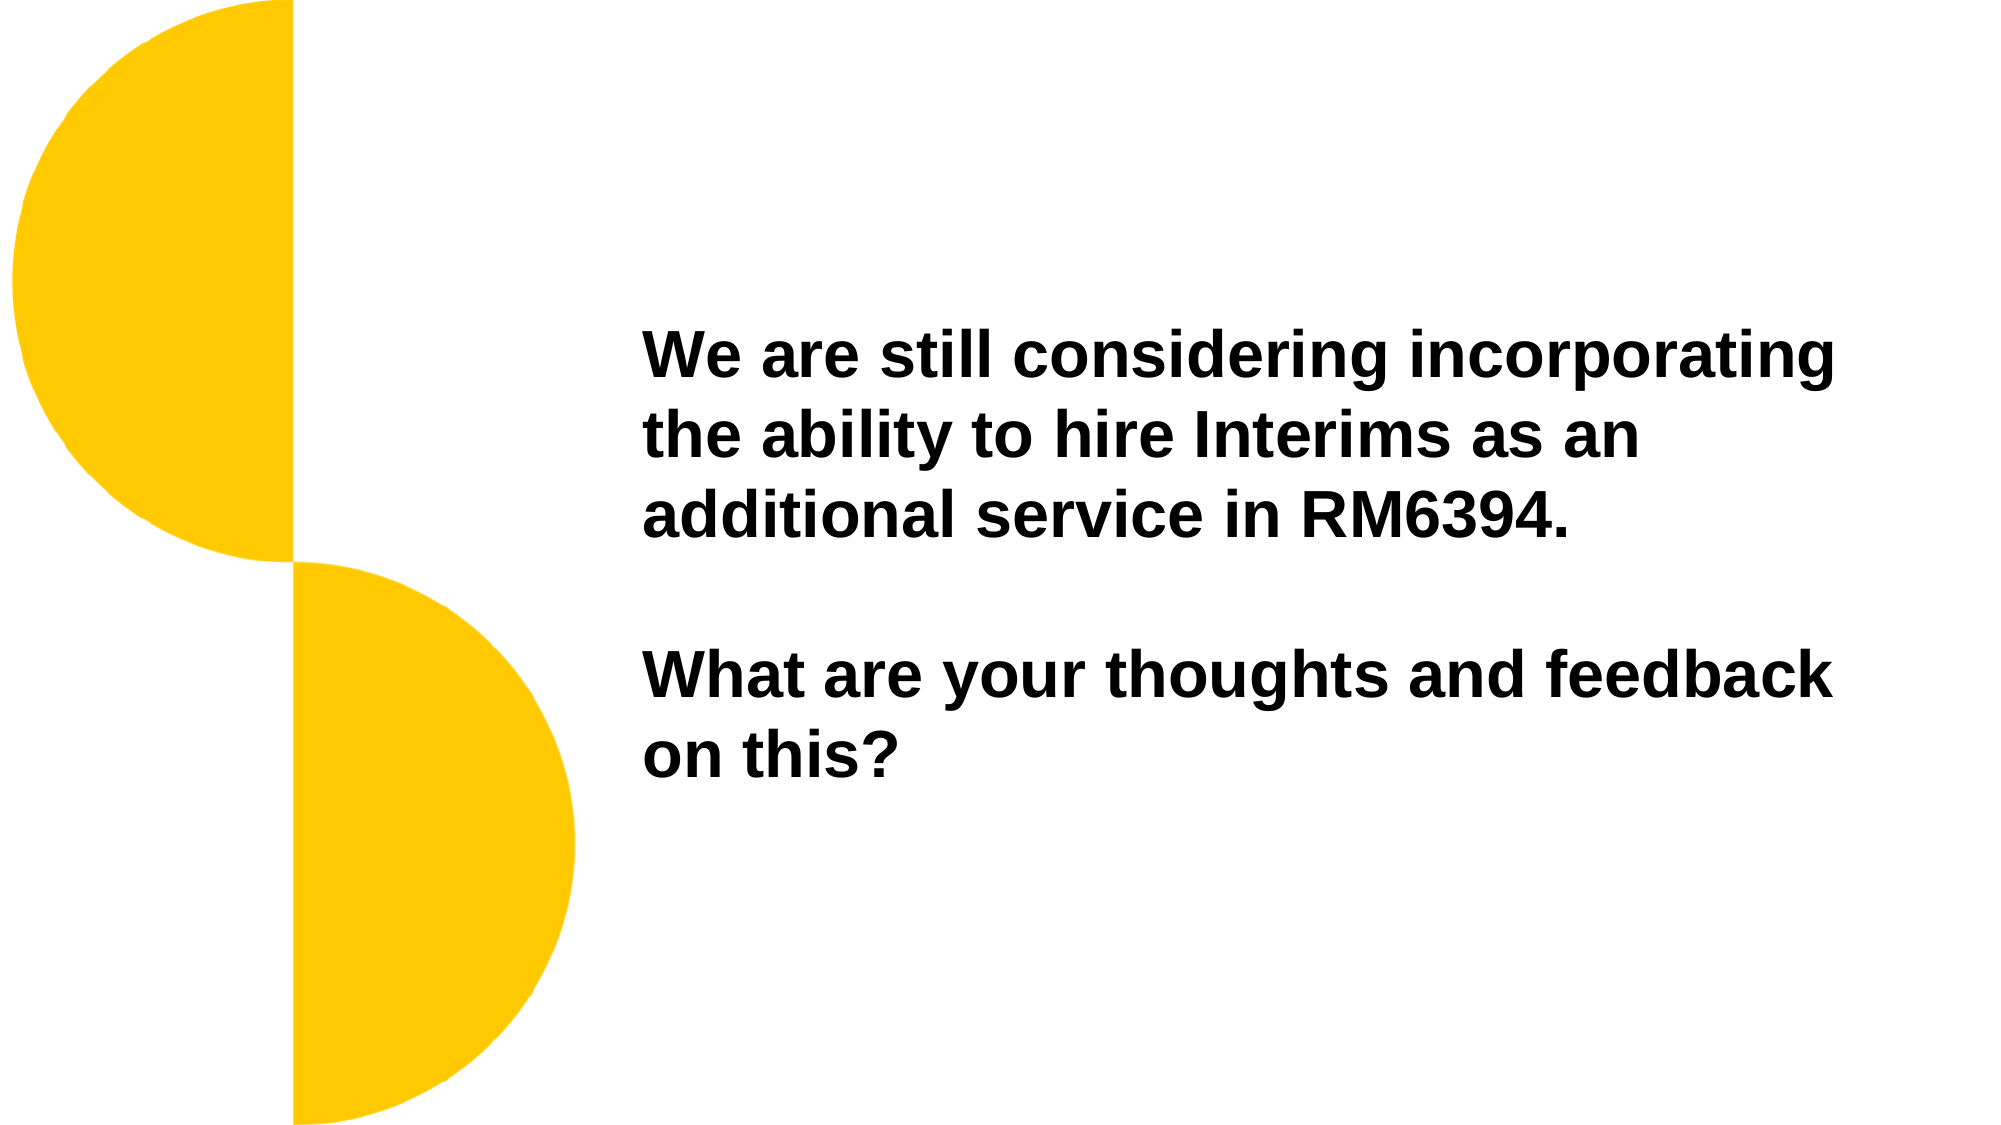

We are still considering incorporating the ability to hire Interims as an additional service in RM6394.
What are your thoughts and feedback on this?